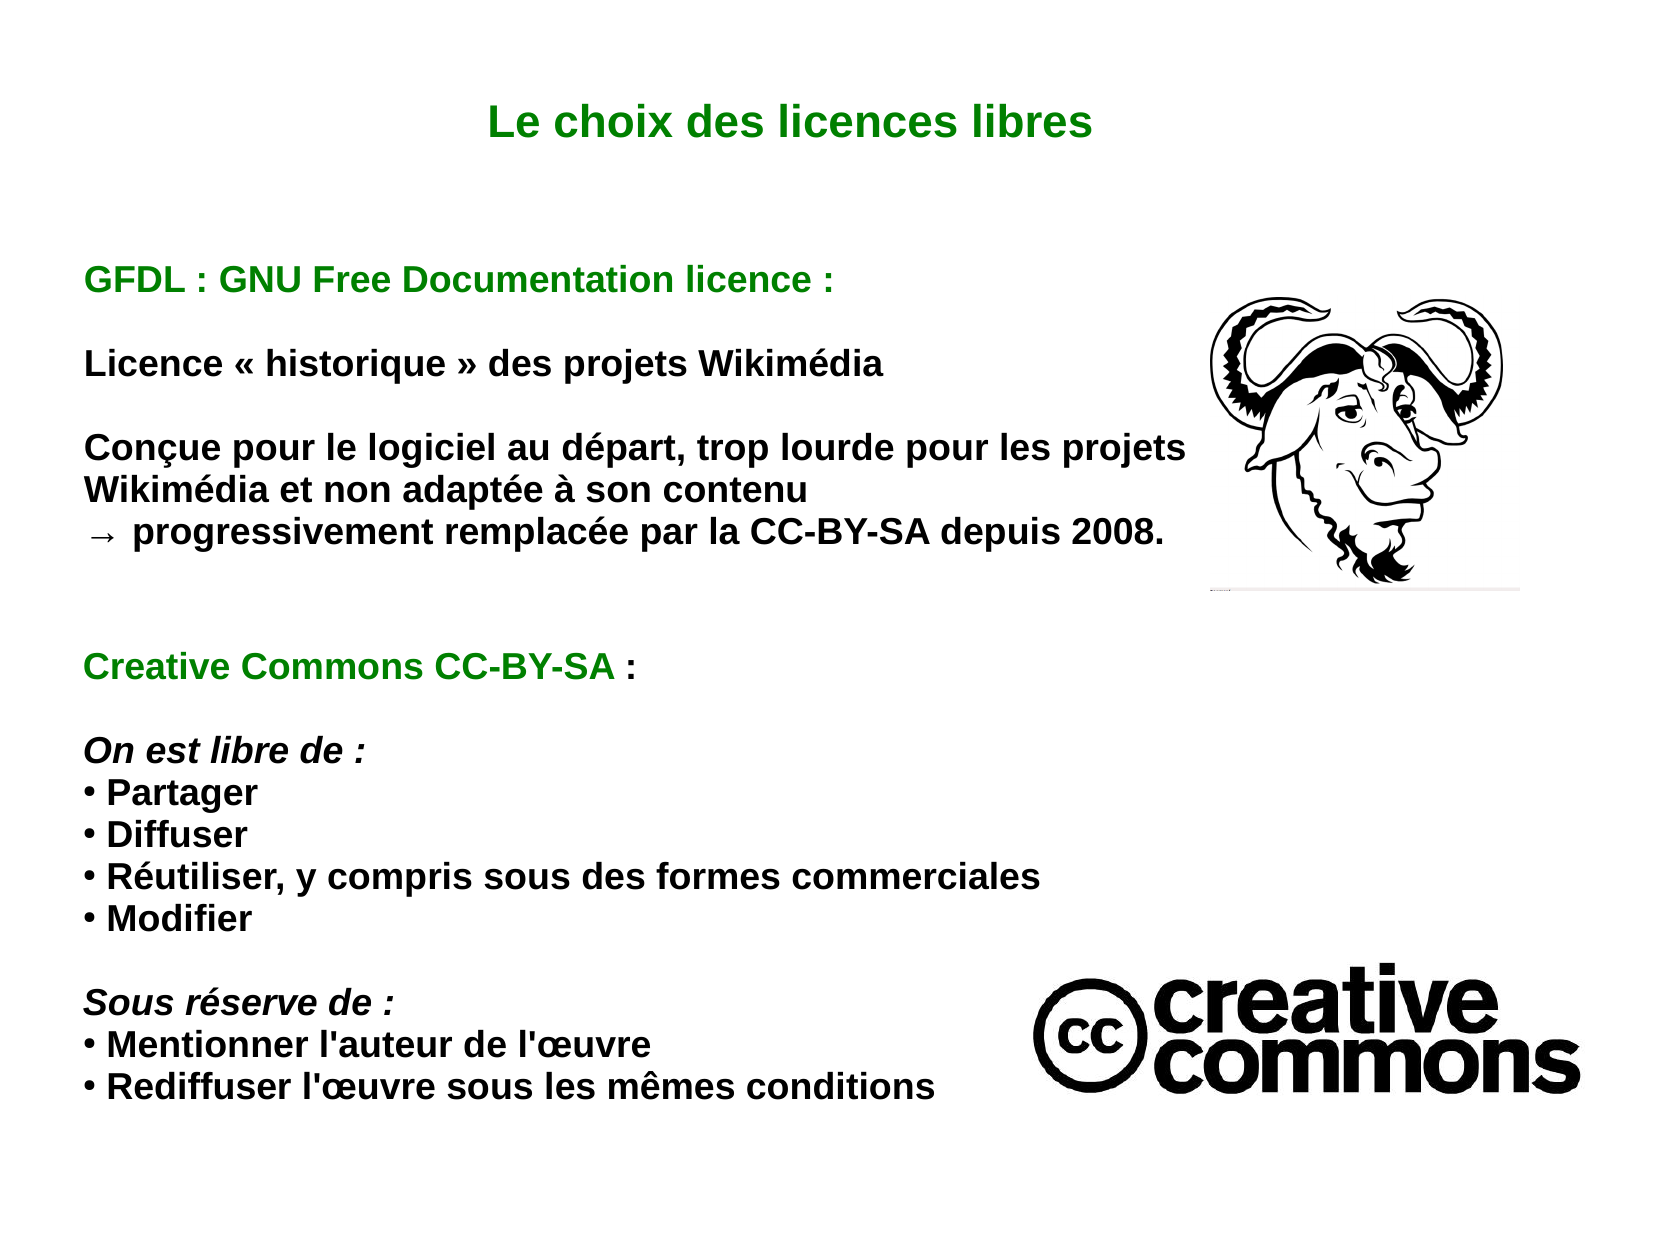

Le choix des licences libres
GFDL : GNU Free Documentation licence :
Licence « historique » des projets Wikimédia
Conçue pour le logiciel au départ, trop lourde pour les projets
Wikimédia et non adaptée à son contenu
→ progressivement remplacée par la CC-BY-SA depuis 2008.
Creative Commons CC-BY-SA :
On est libre de :
 Partager
 Diffuser
 Réutiliser, y compris sous des formes commerciales
 Modifier
Sous réserve de :
 Mentionner l'auteur de l'œuvre
 Rediffuser l'œuvre sous les mêmes conditions